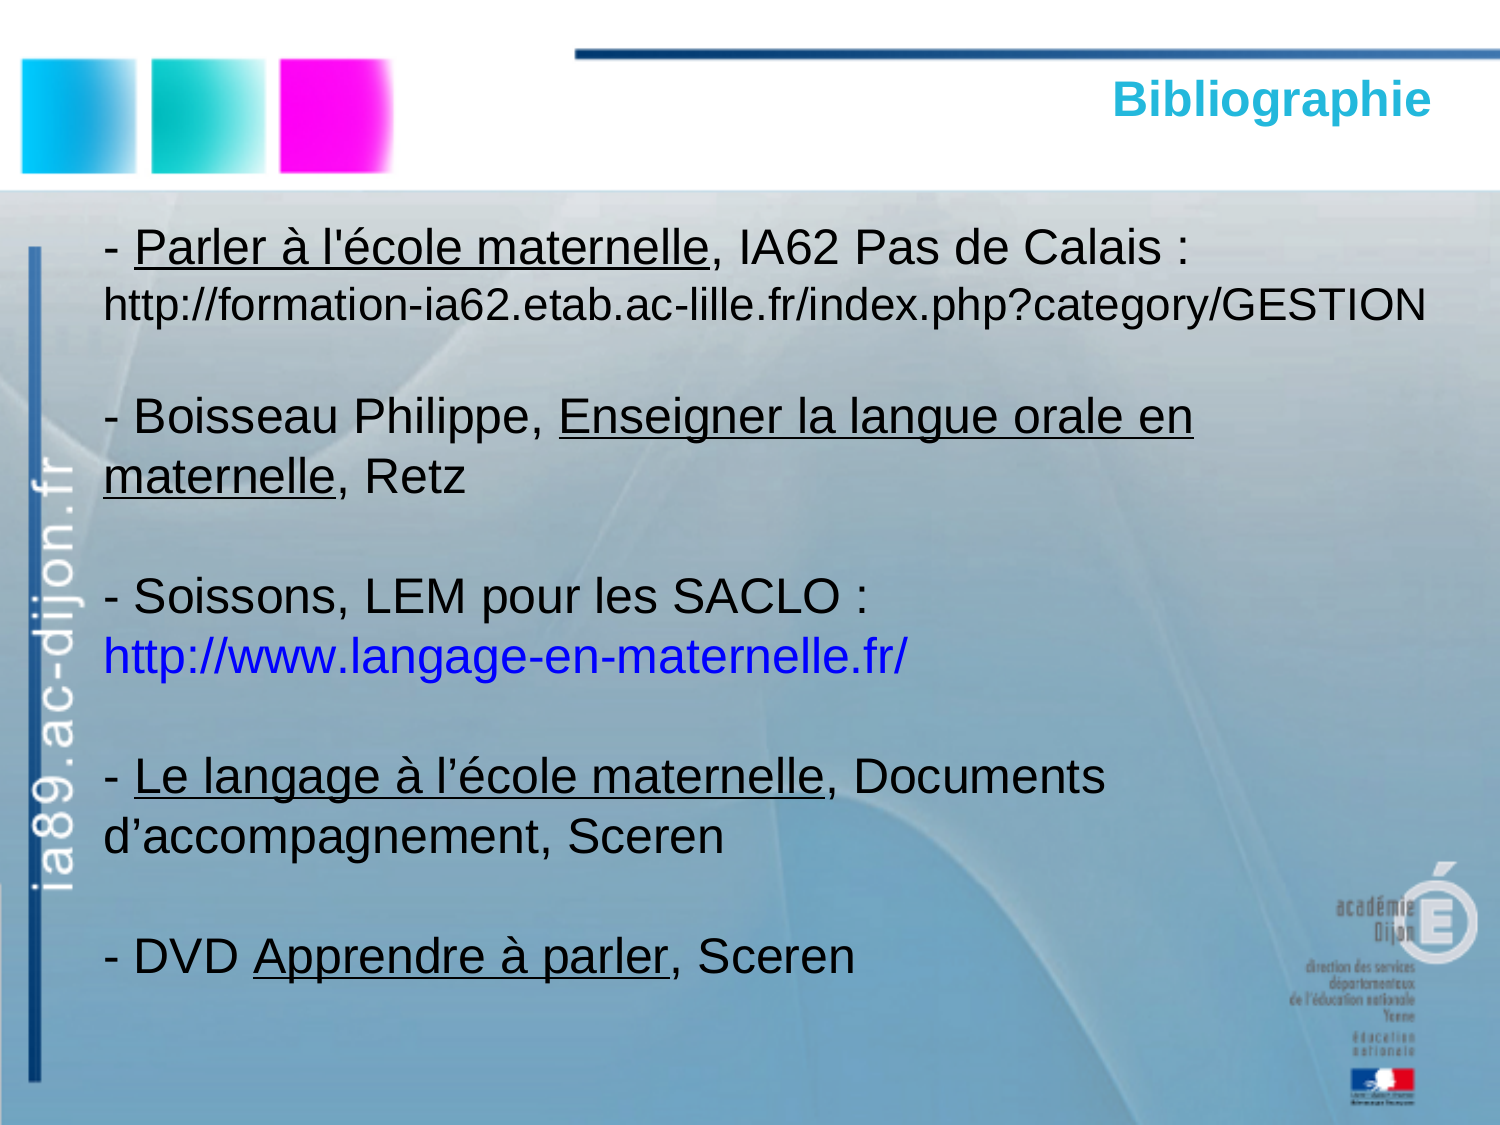

Bibliographie
- Parler à l'école maternelle, IA62 Pas de Calais :
http://formation-ia62.etab.ac-lille.fr/index.php?category/GESTION
- Boisseau Philippe, Enseigner la langue orale en maternelle, Retz
- Soissons, LEM pour les SACLO :
http://www.langage-en-maternelle.fr/
- Le langage à l’école maternelle, Documents d’accompagnement, Sceren
- DVD Apprendre à parler, Sceren